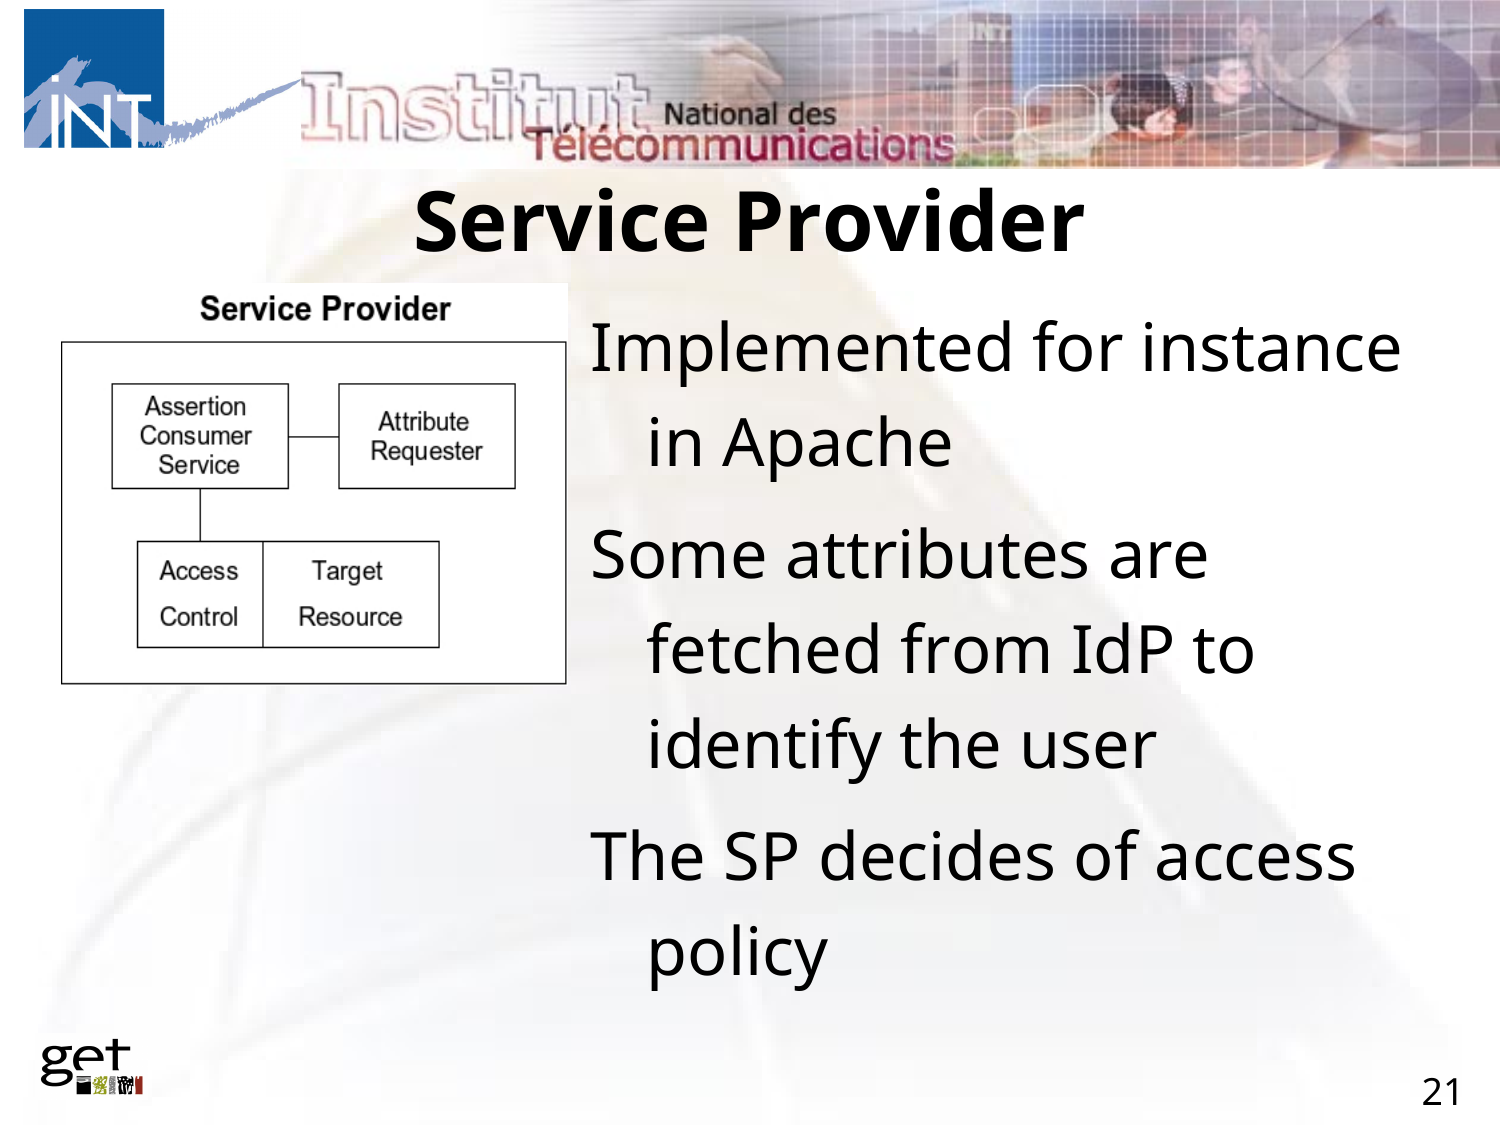

# Service Provider
Implemented for instance in Apache
Some attributes are fetched from IdP to identify the user
The SP decides of access policy